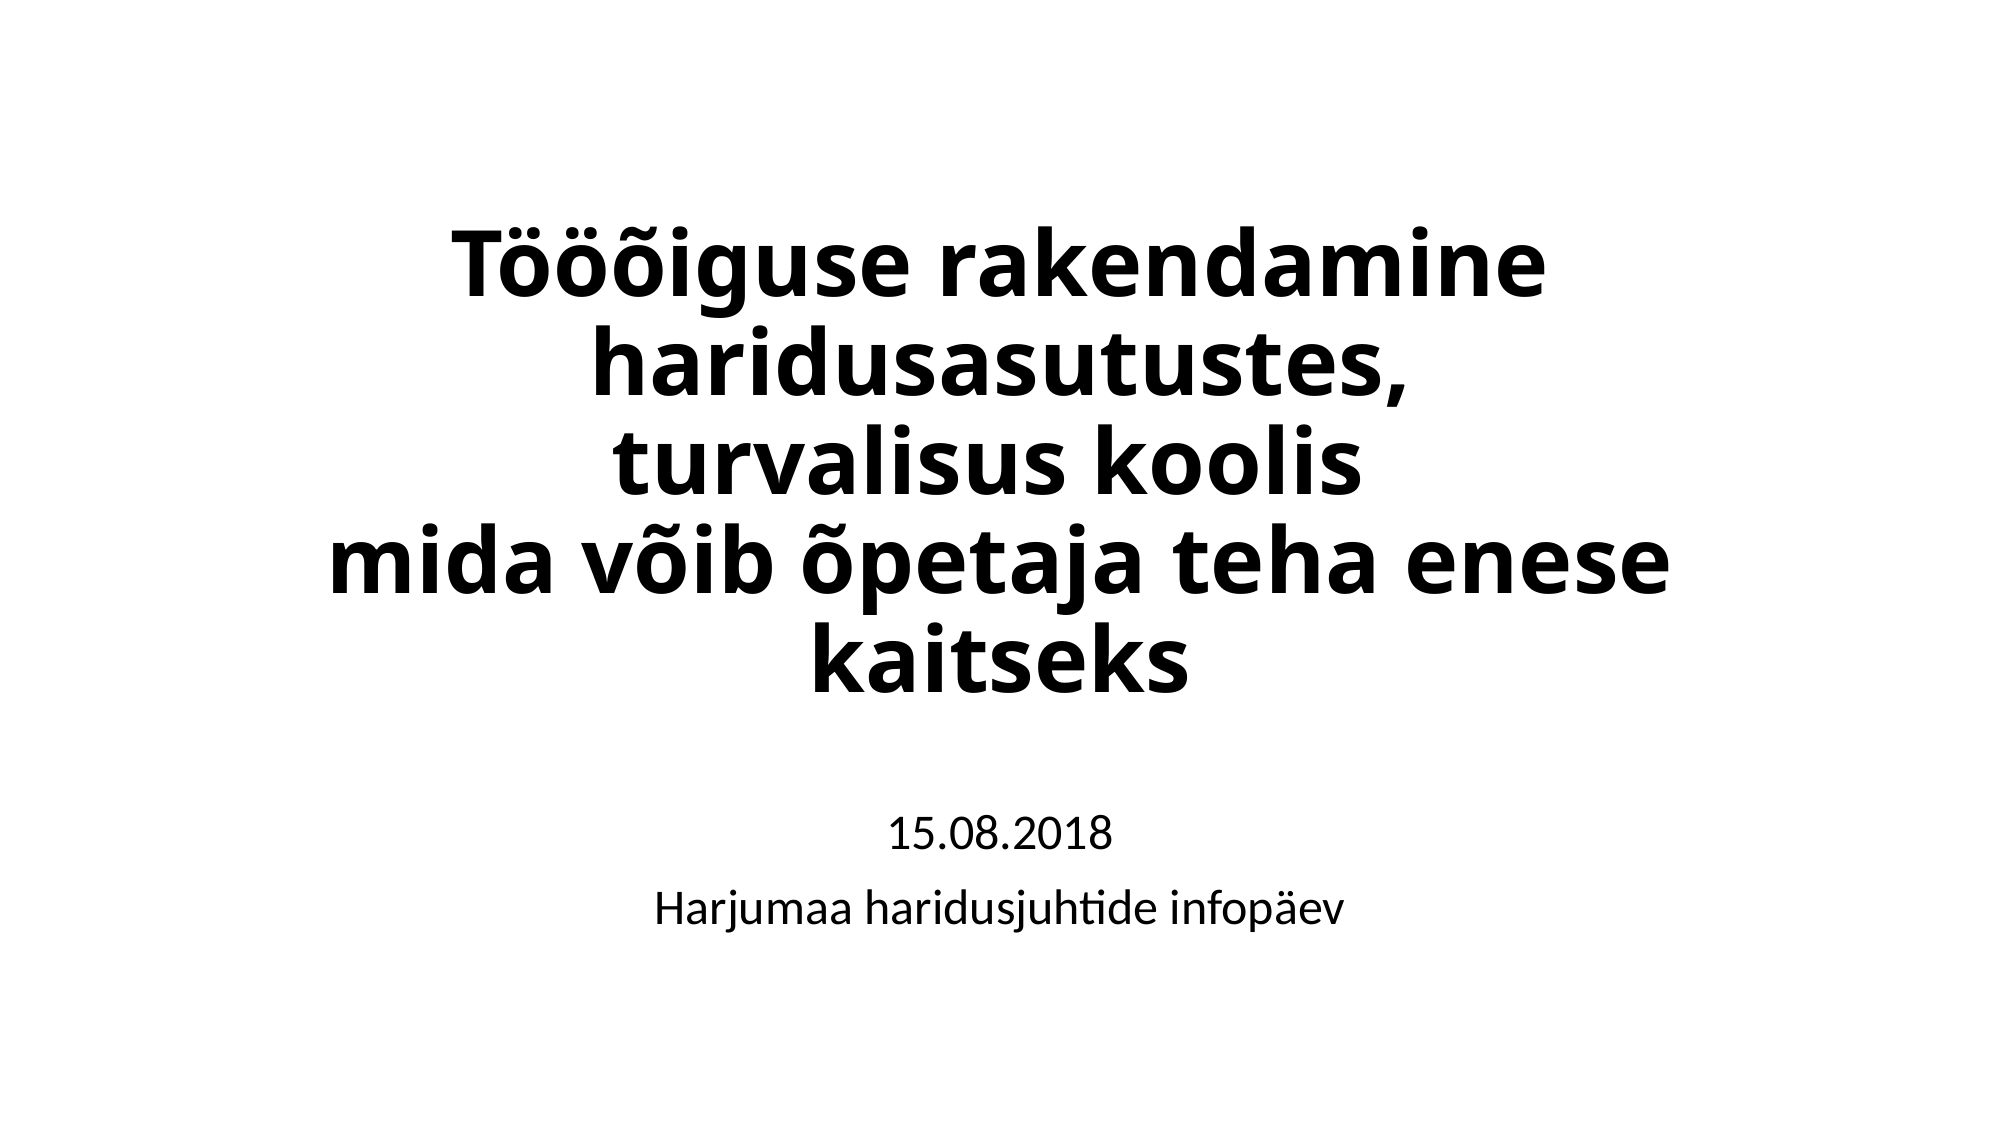

# Tööõiguse rakendamine haridusasutustes, turvalisus koolis mida võib õpetaja teha enese kaitseks
15.08.2018
Harjumaa haridusjuhtide infopäev